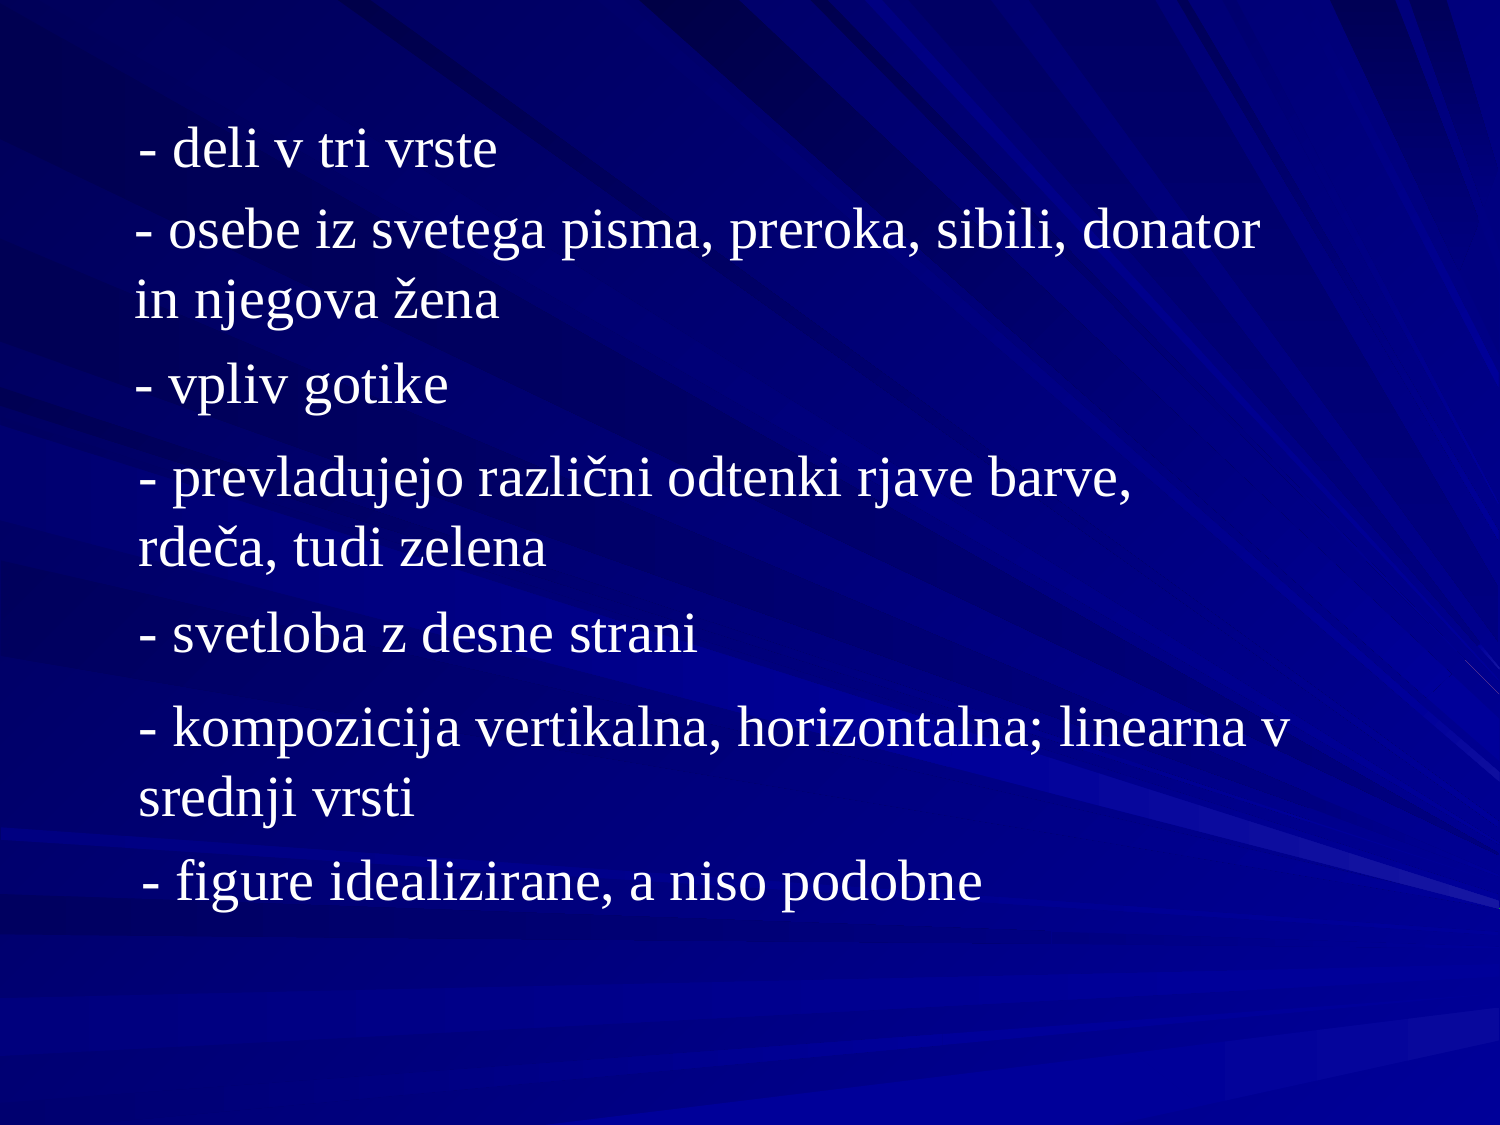

- deli v tri vrste
- osebe iz svetega pisma, preroka, sibili, donator in njegova žena
- vpliv gotike
- prevladujejo različni odtenki rjave barve, rdeča, tudi zelena
- svetloba z desne strani
- kompozicija vertikalna, horizontalna; linearna v srednji vrsti
- figure idealizirane, a niso podobne